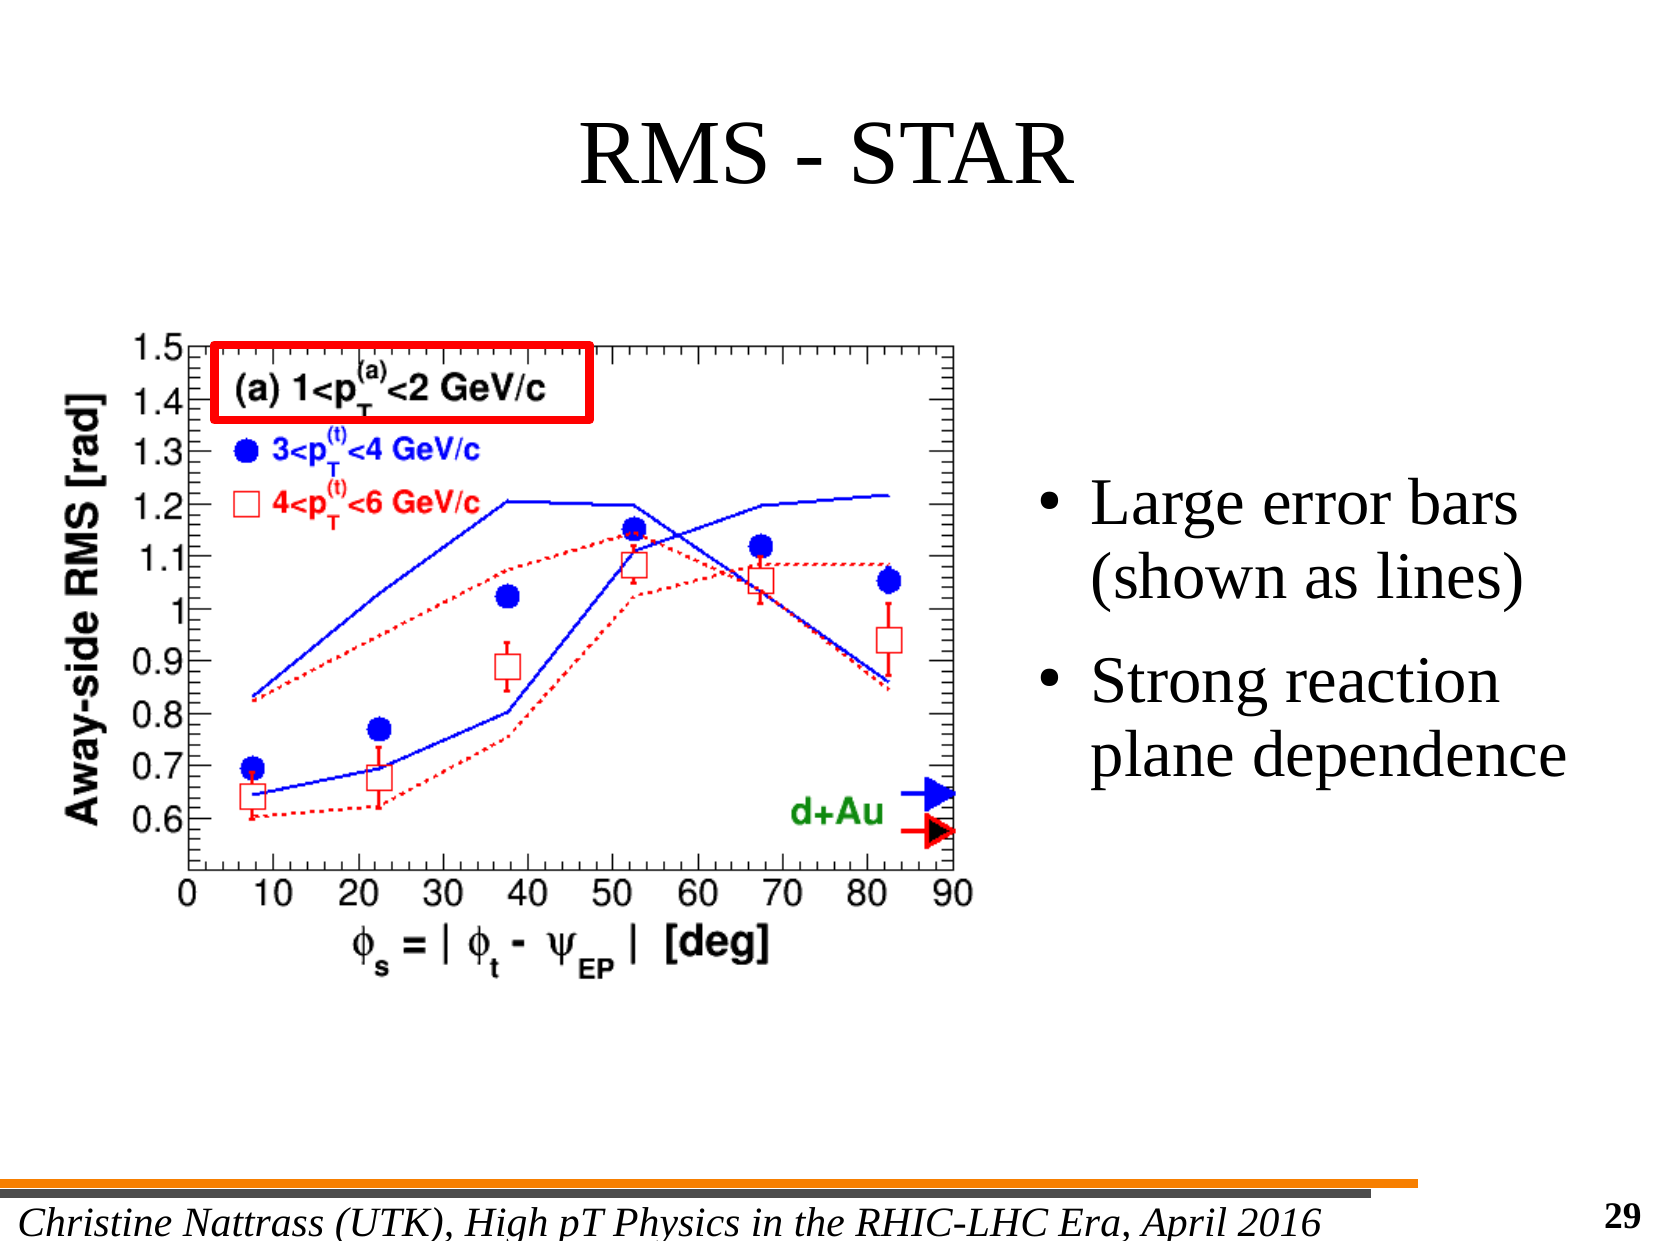

# RMS - STAR
Large error bars (shown as lines)
Strong reaction plane dependence